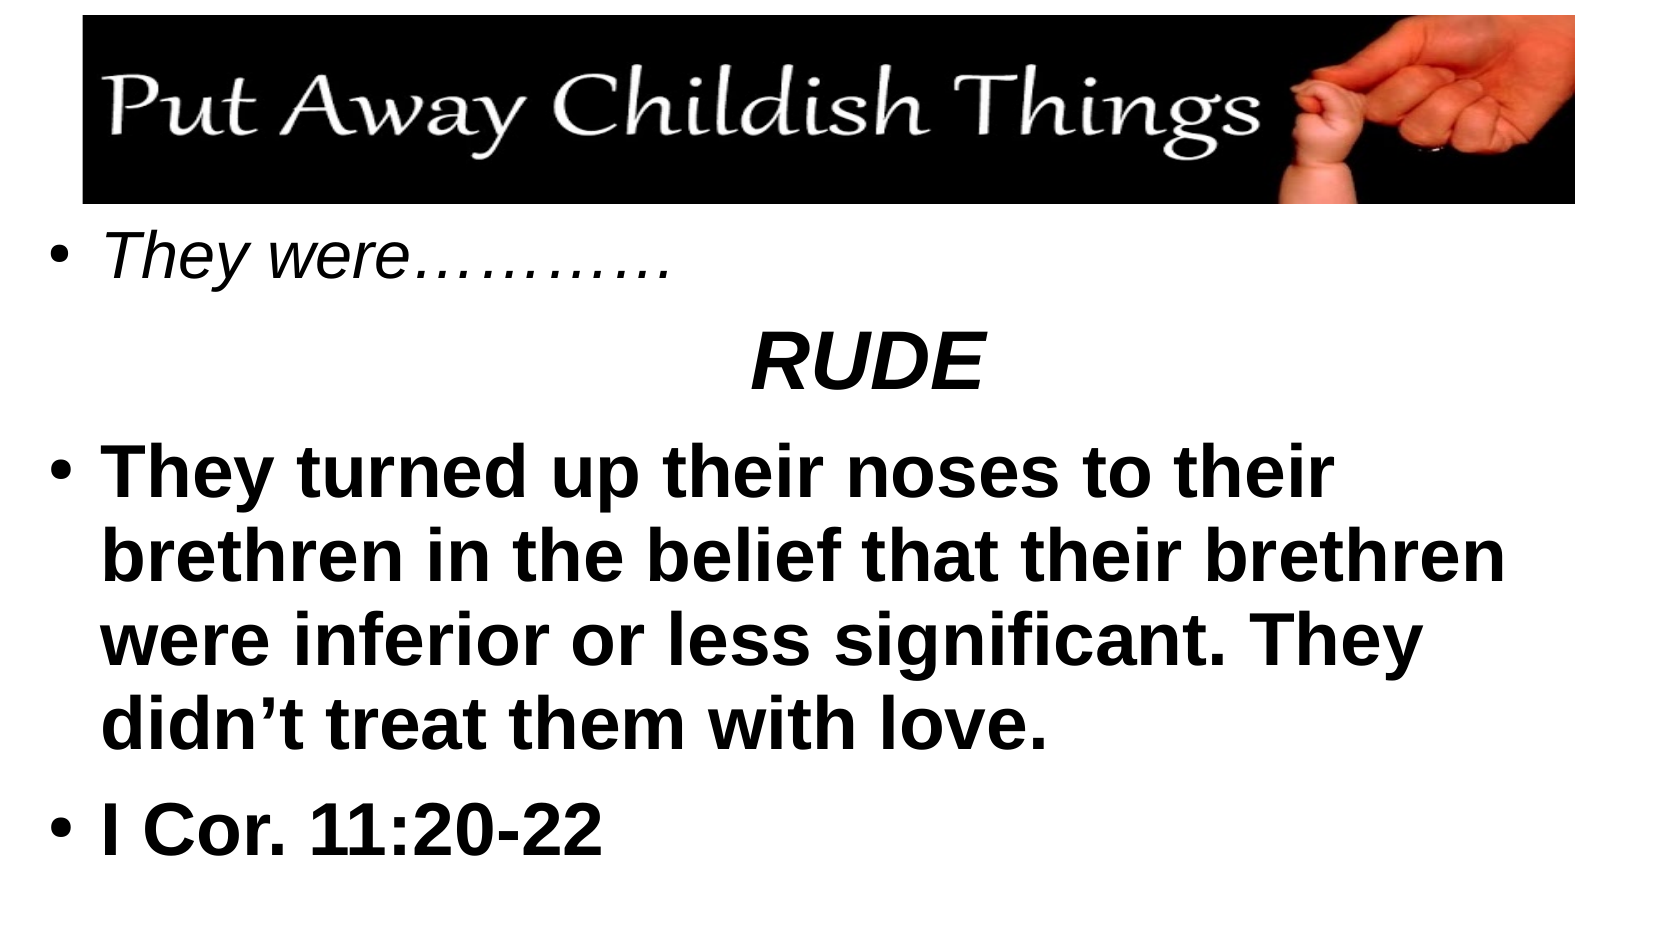

#
They were…………
RUDE
They turned up their noses to their brethren in the belief that their brethren were inferior or less significant. They didn’t treat them with love.
I Cor. 11:20-22